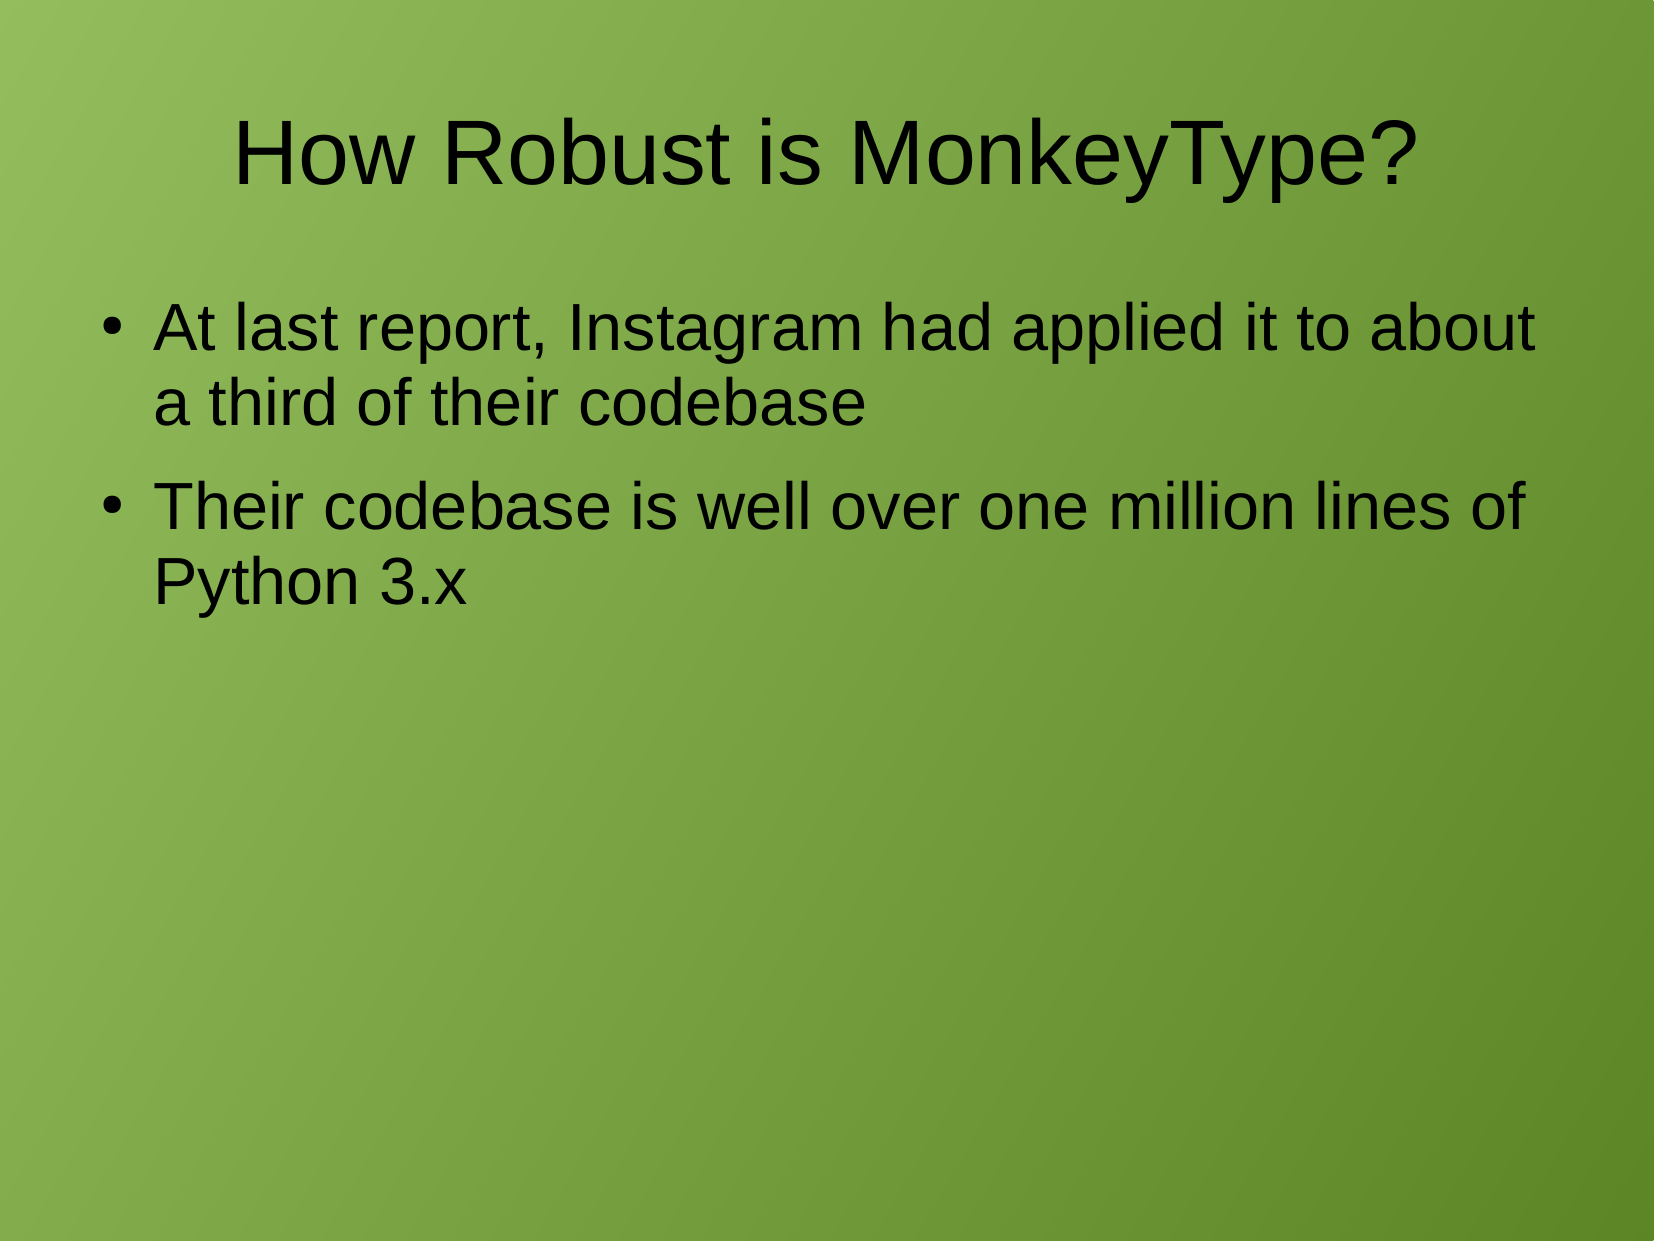

# How Robust is MonkeyType?
At last report, Instagram had applied it to about a third of their codebase
Their codebase is well over one million lines of Python 3.x